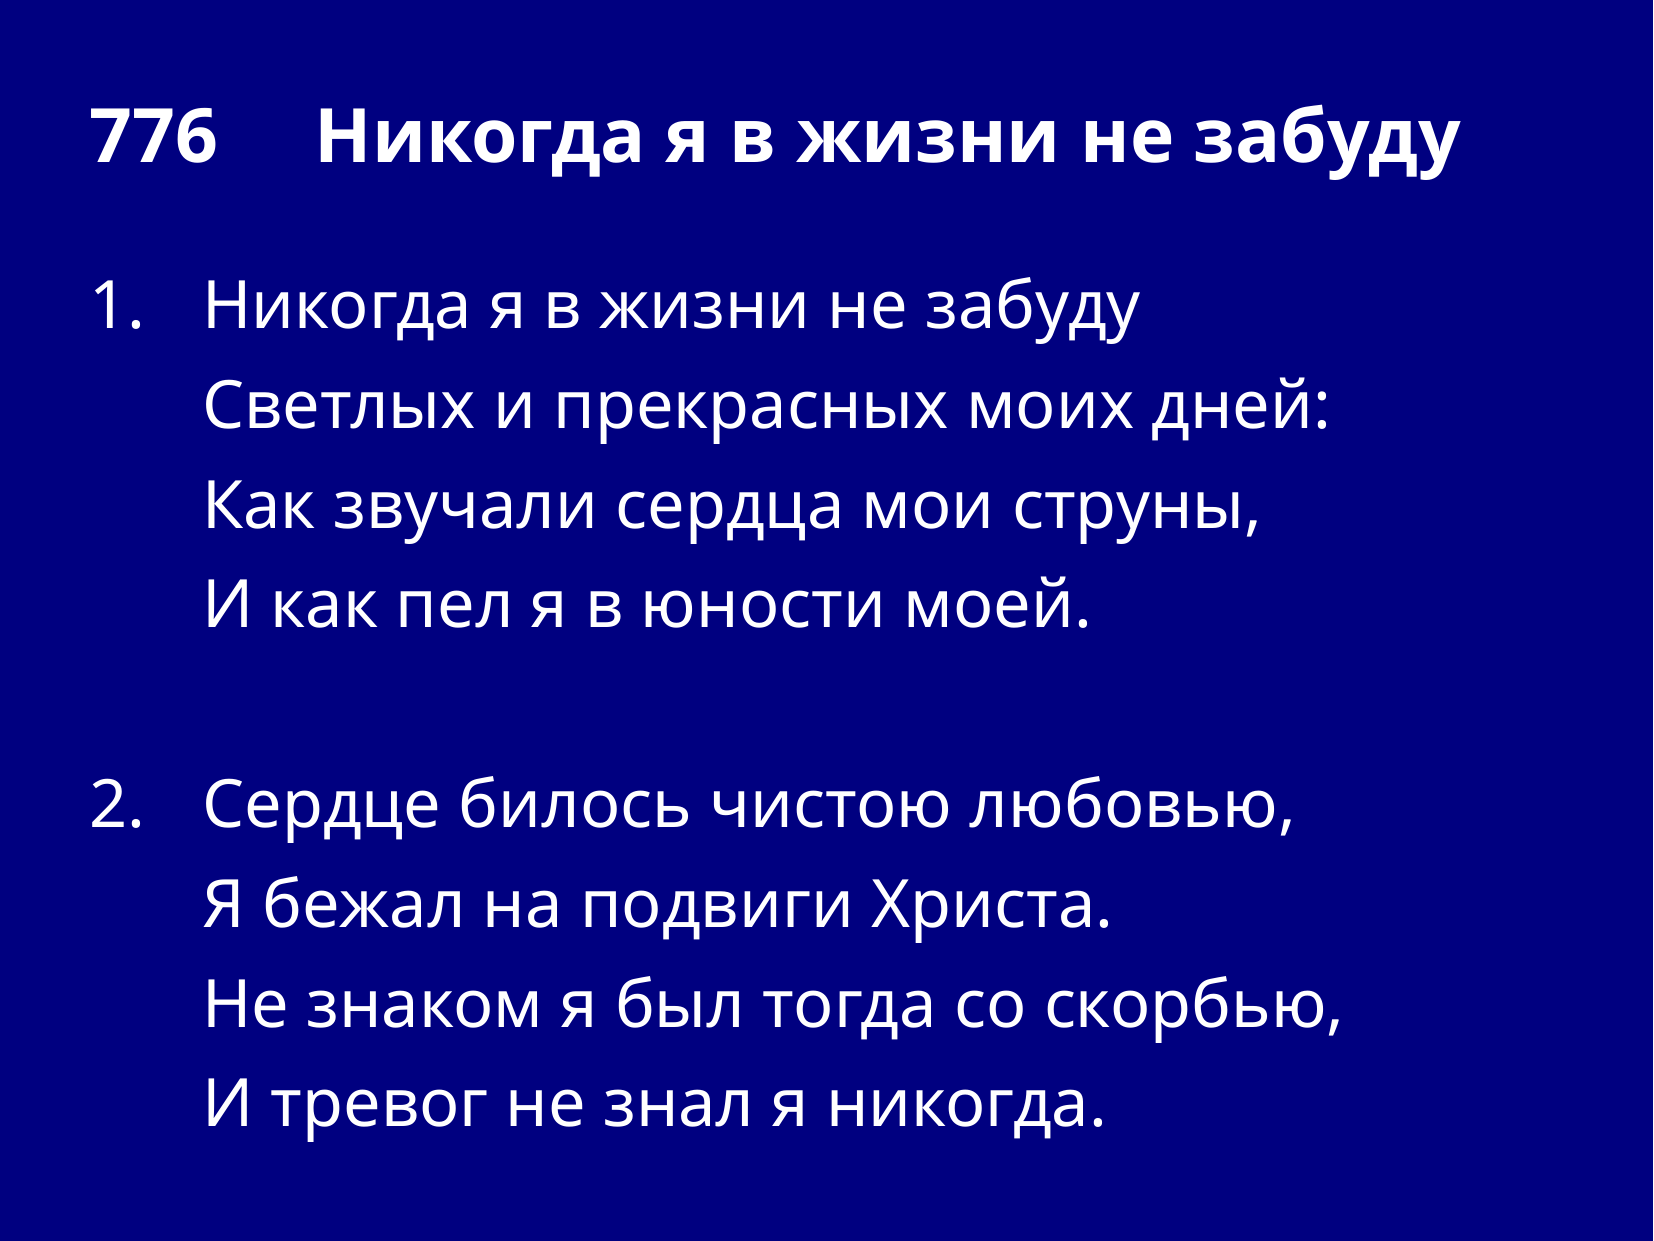

776	Никогда я в жизни не забуду
1.	Никогда я в жизни не забуду
	Светлых и прекрасных моих дней:
	Как звучали сердца мои струны,
	И как пел я в юности моей.
2.	Сердце билось чистою любовью,
	Я бежал на подвиги Христа.
	Не знаком я был тогда со скорбью,
	И тревог не знал я никогда.